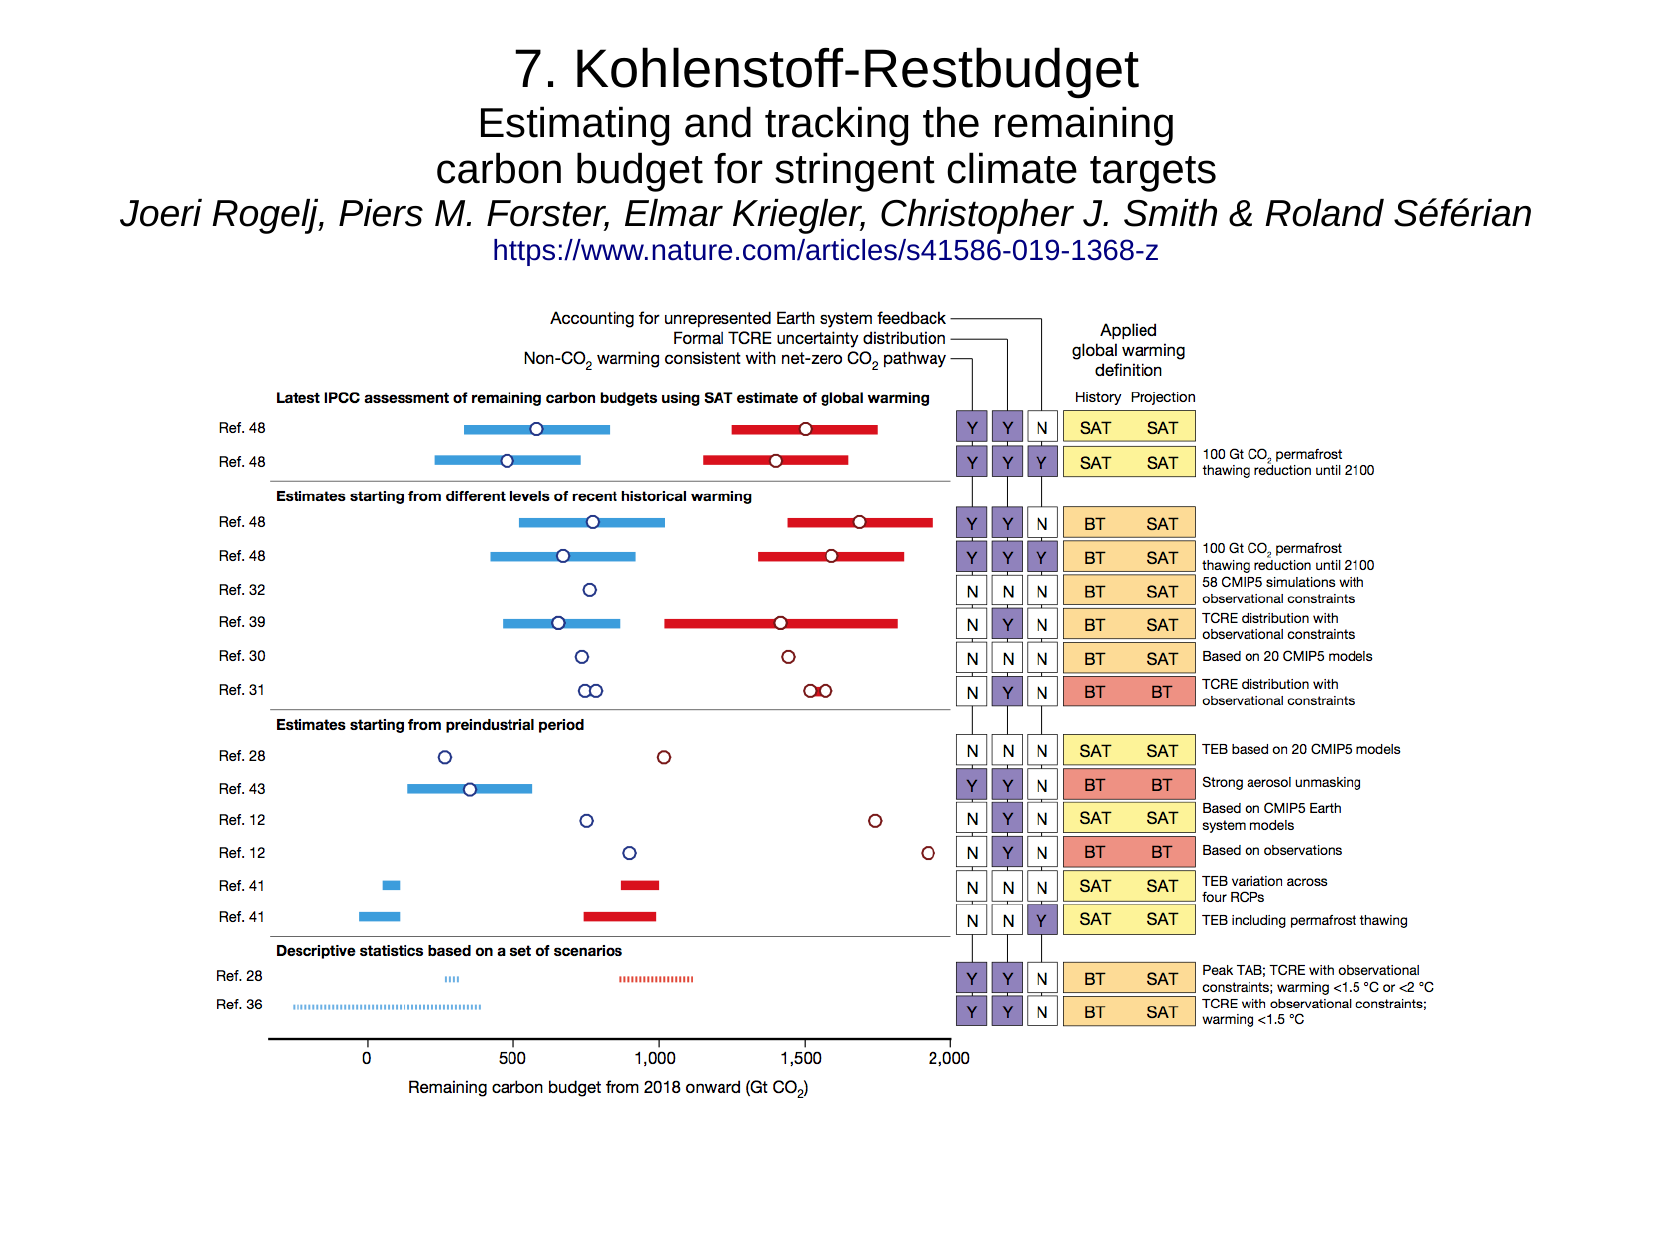

# 7. Kohlenstoff-Restbudget Estimating and tracking the remaining carbon budget for stringent climate targets Joeri Rogelj, Piers M. Forster, Elmar Kriegler, Christopher J. Smith & Roland Séférian https://www.nature.com/articles/s41586-019-1368-z